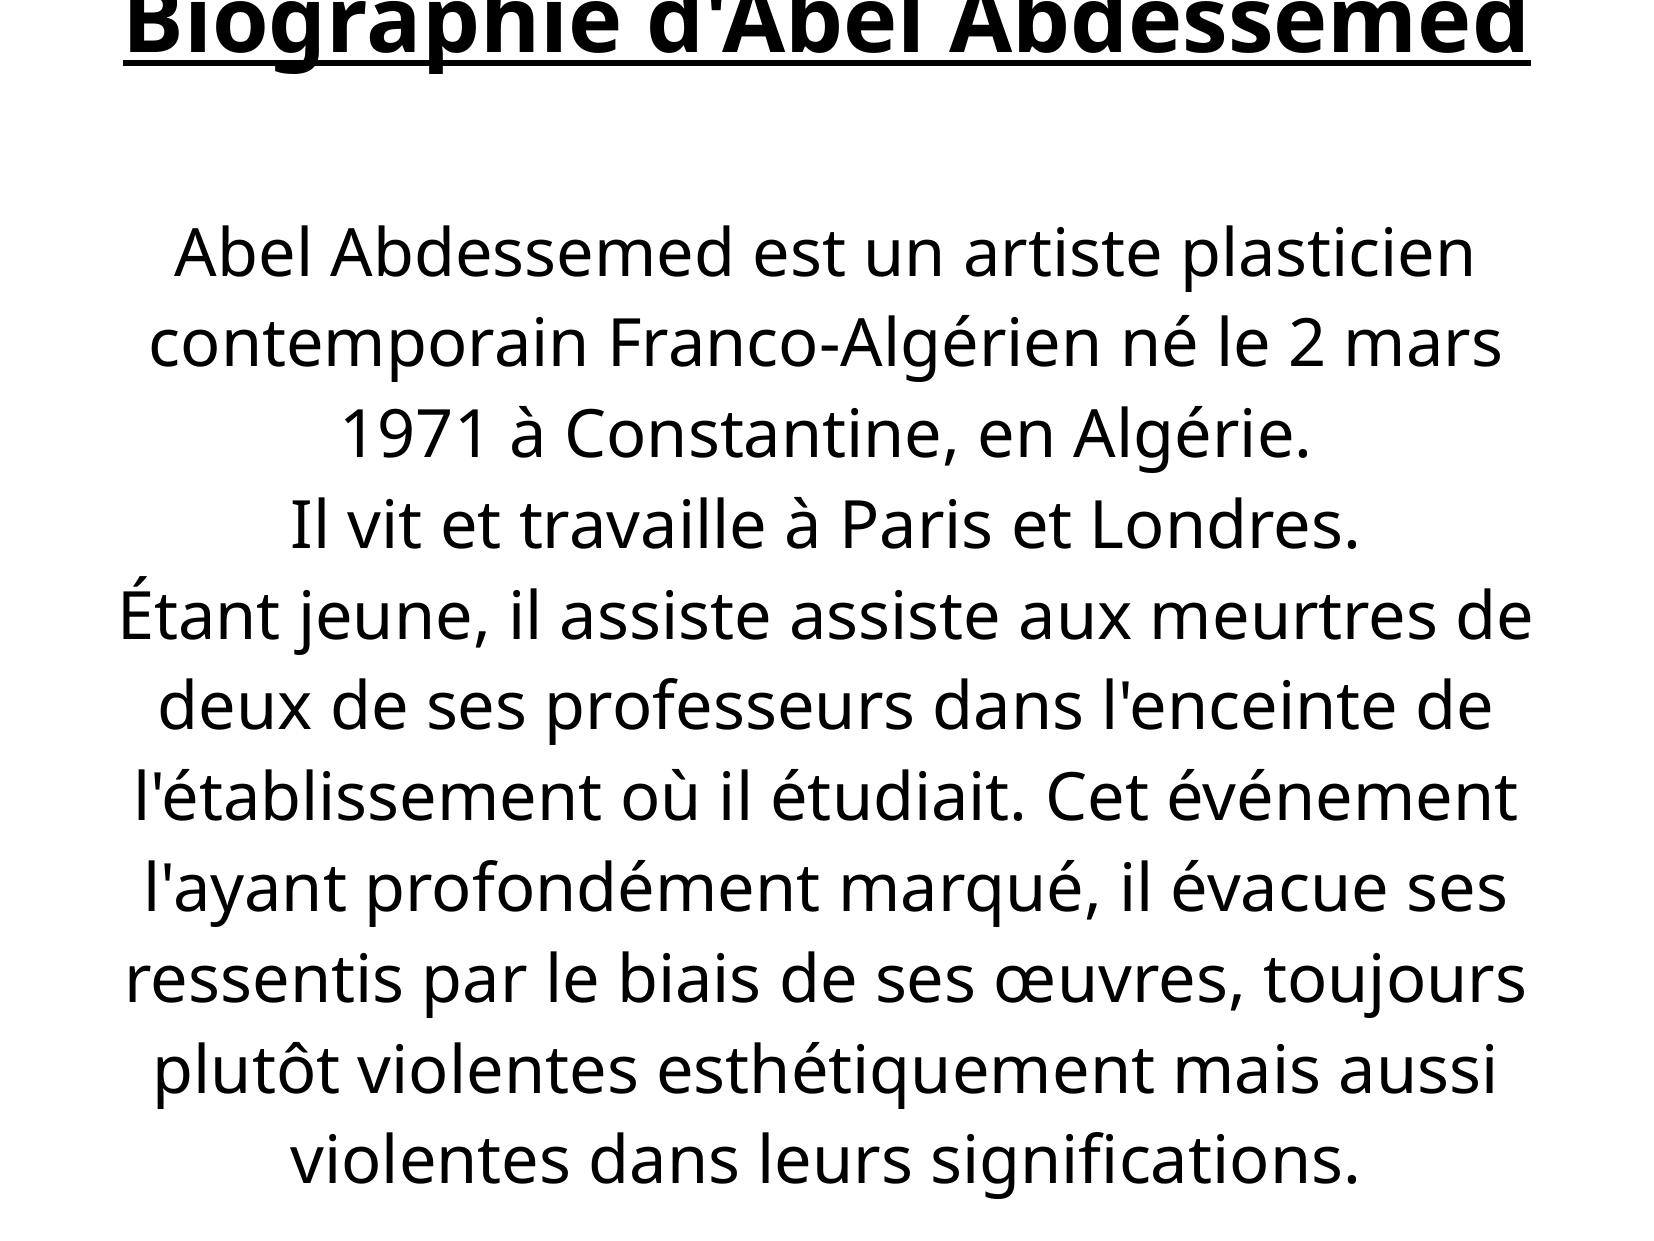

# Biographie d'Abel Abdessemed
Abel Abdessemed est un artiste plasticien contemporain Franco-Algérien né le 2 mars 1971 à Constantine, en Algérie.
Il vit et travaille à Paris et Londres.
Étant jeune, il assiste assiste aux meurtres de deux de ses professeurs dans l'enceinte de l'établissement où il étudiait. Cet événement l'ayant profondément marqué, il évacue ses ressentis par le biais de ses œuvres, toujours plutôt violentes esthétiquement mais aussi violentes dans leurs significations.